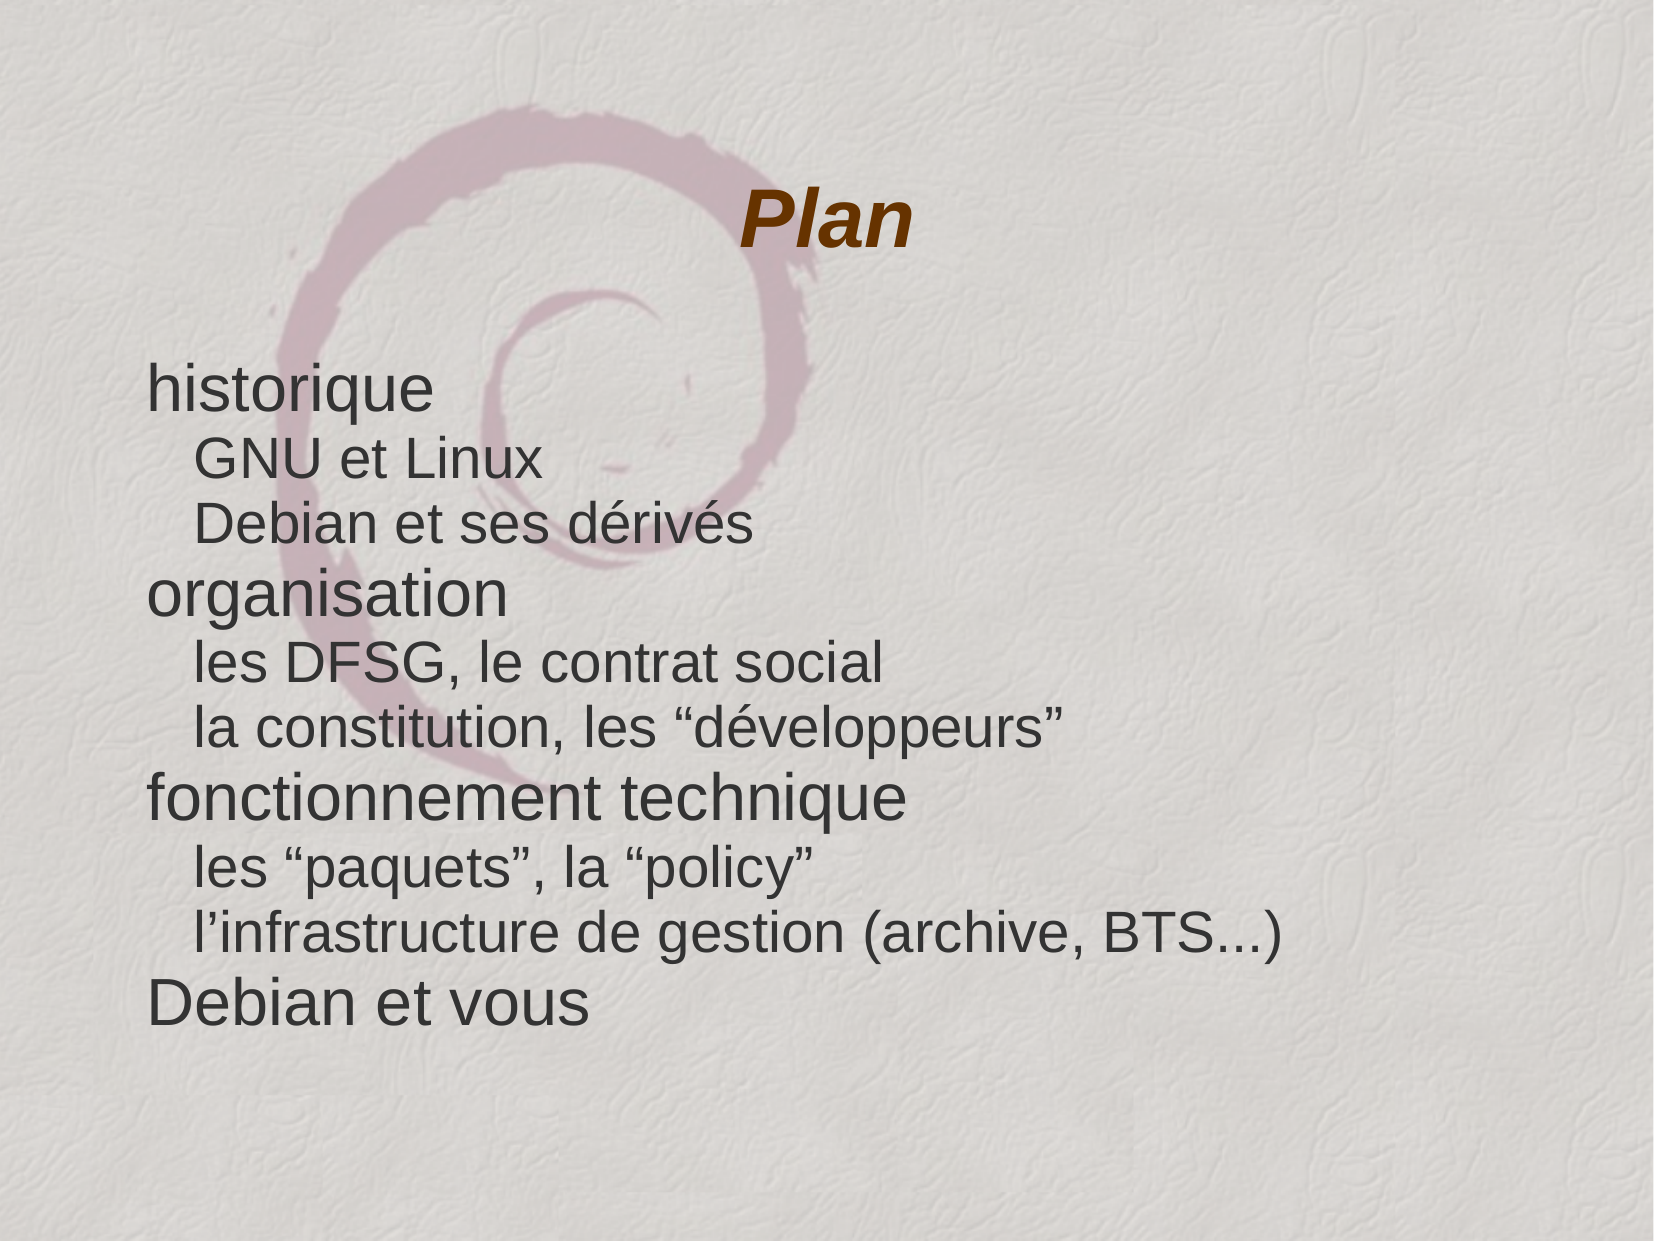

# Plan
historique
GNU et Linux
Debian et ses dérivés
organisation
les DFSG, le contrat social
la constitution, les “développeurs”
fonctionnement technique
les “paquets”, la “policy”
l’infrastructure de gestion (archive, BTS...)
Debian et vous